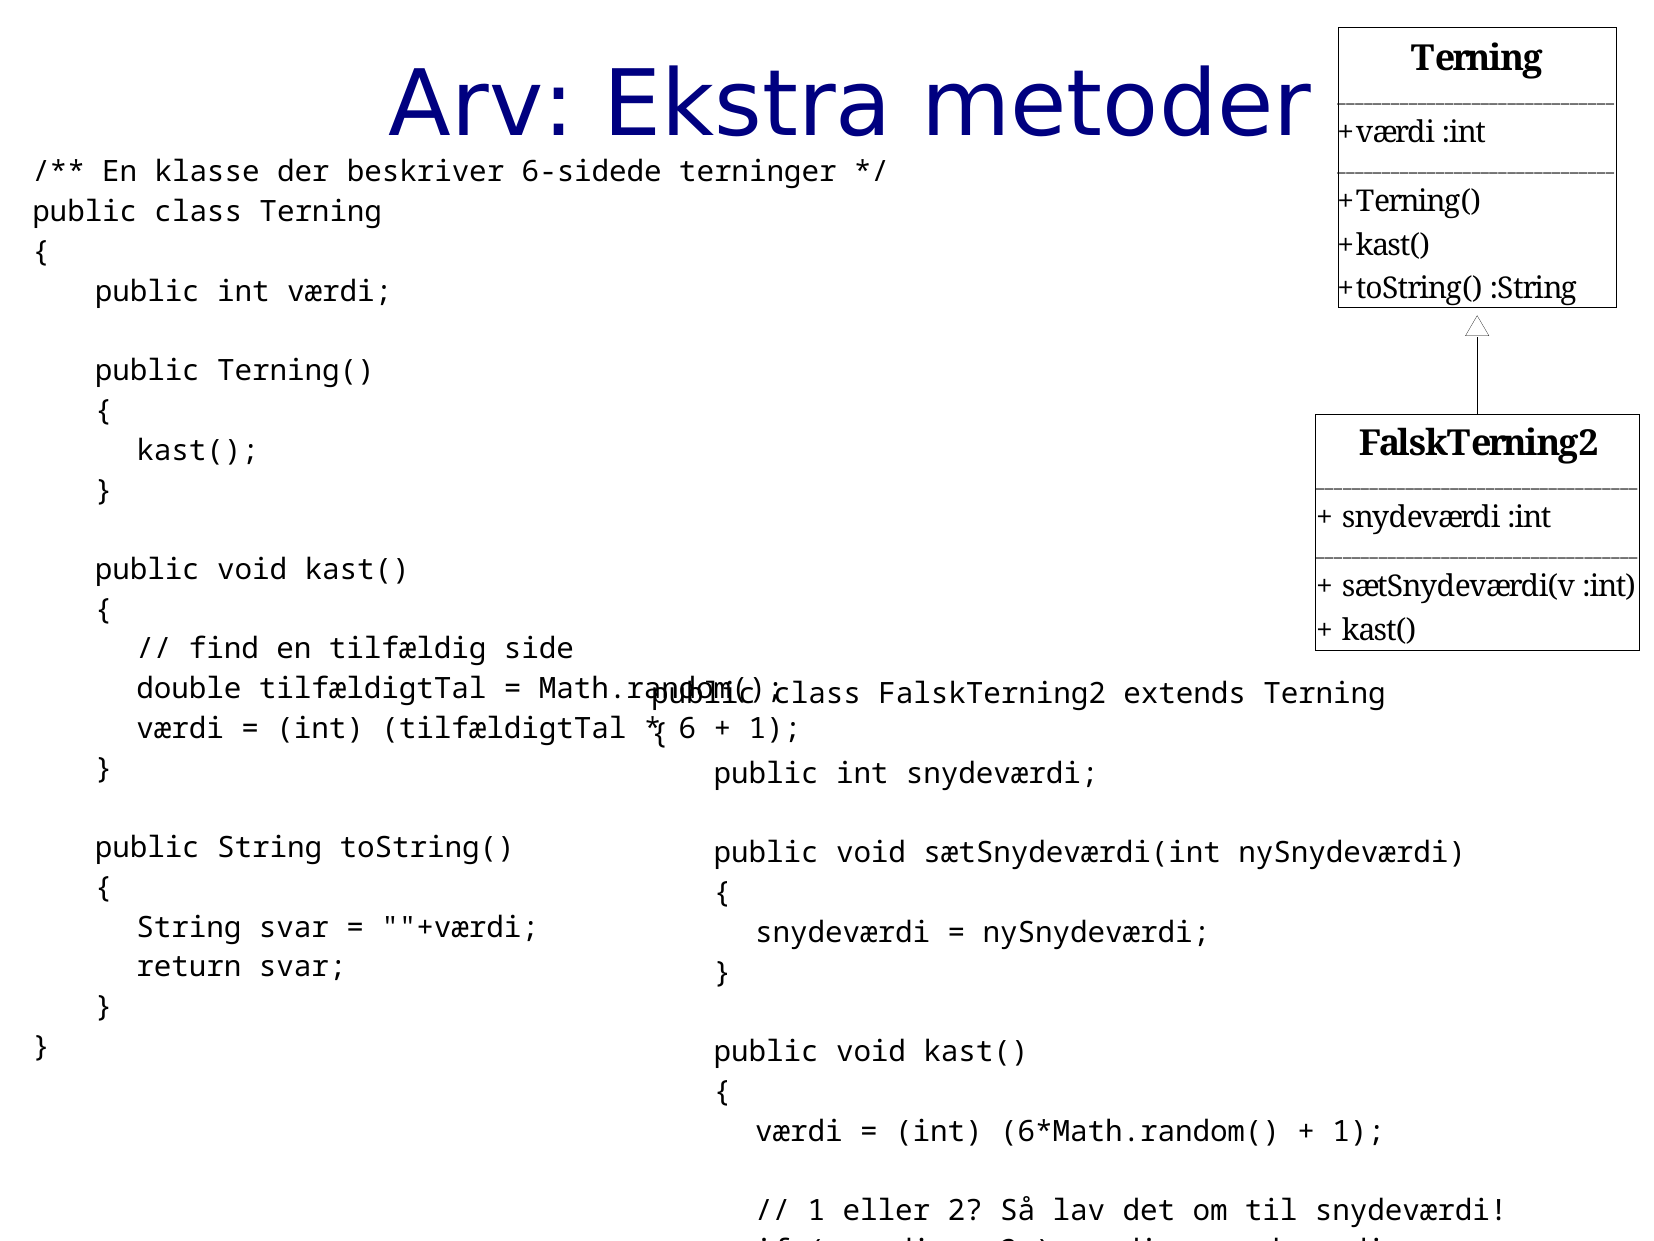

# Arv: Ekstra metoder
/** En klasse der beskriver 6-sidede terninger */
public class Terning
{
	public int værdi;
	public Terning()
	{
		kast();
	}
	public void kast()
	{
		// find en tilfældig side
		double tilfældigtTal = Math.random();
		værdi = (int) (tilfældigtTal * 6 + 1);
	}
	public String toString()
	{
		String svar = ""+værdi;
		return svar;
	}
}
public class FalskTerning2 extends Terning
{
	public int snydeværdi;
	public void sætSnydeværdi(int nySnydeværdi)
	{
		snydeværdi = nySnydeværdi;
	}
	public void kast()
	{
		værdi = (int) (6*Math.random() + 1);
		// 1 eller 2? Så lav det om til snydeværdi!
		if ( værdi <= 2 ) værdi = snydeværdi;
	}
}